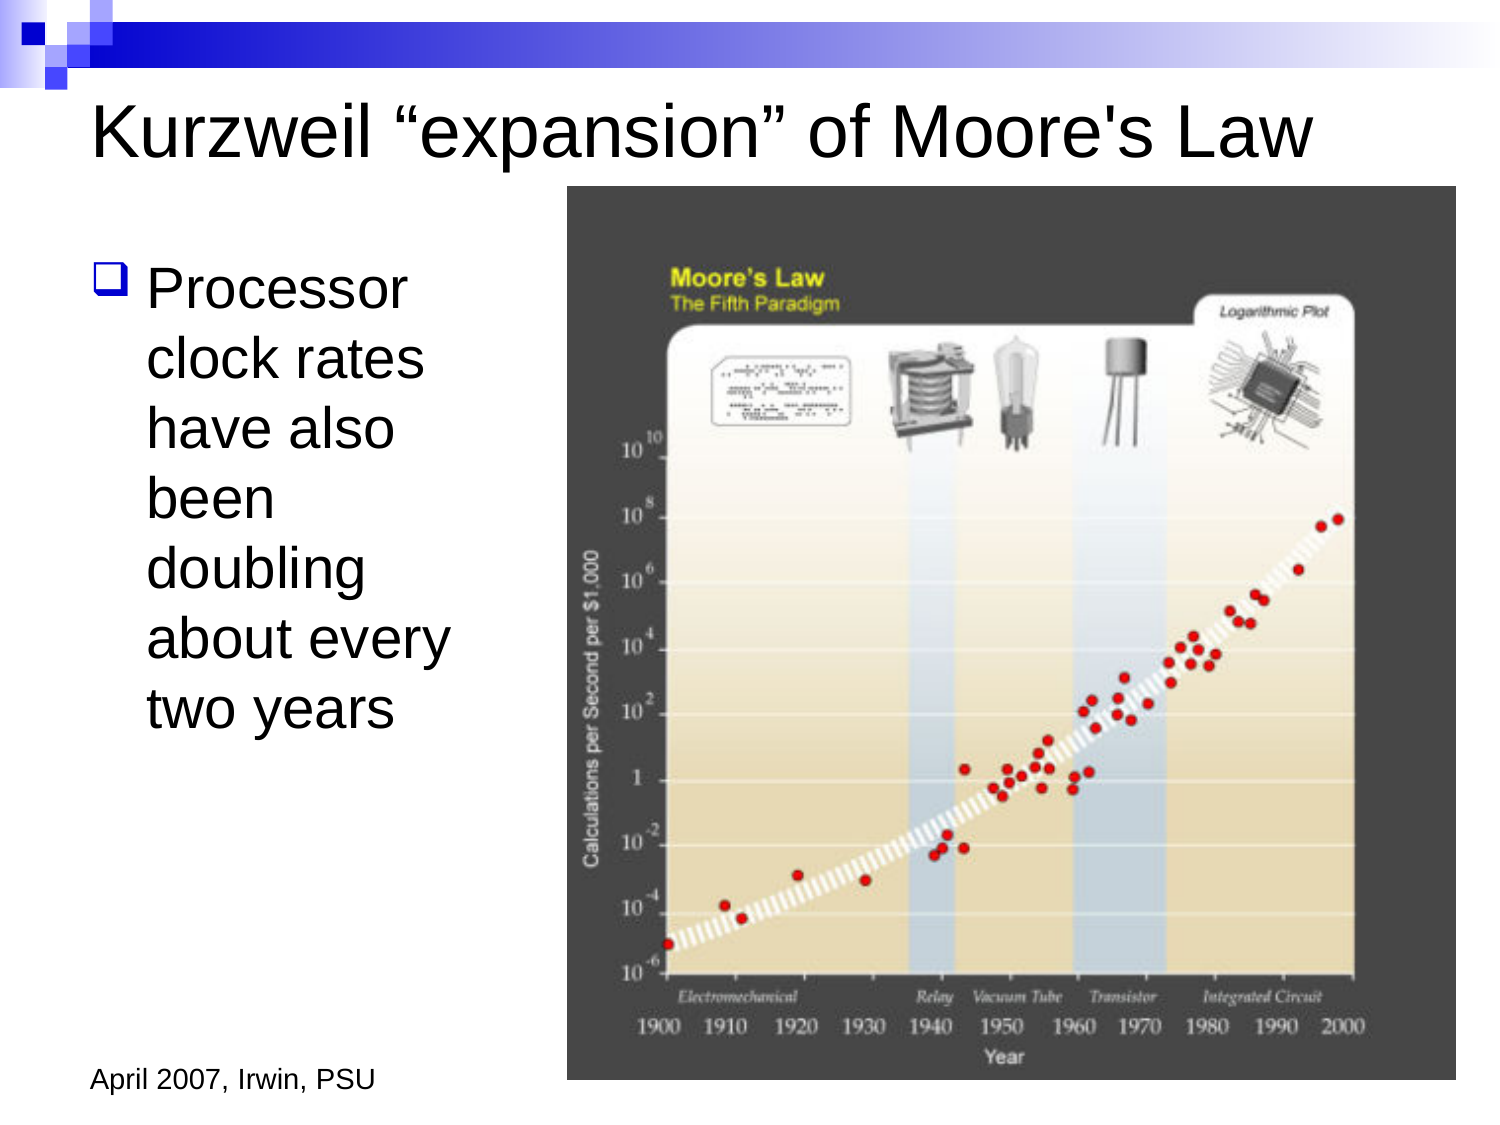

# Kurzweil “expansion” of Moore's Law
Processor clock rates have also been doubling about every two years
April 2007, Irwin, PSU